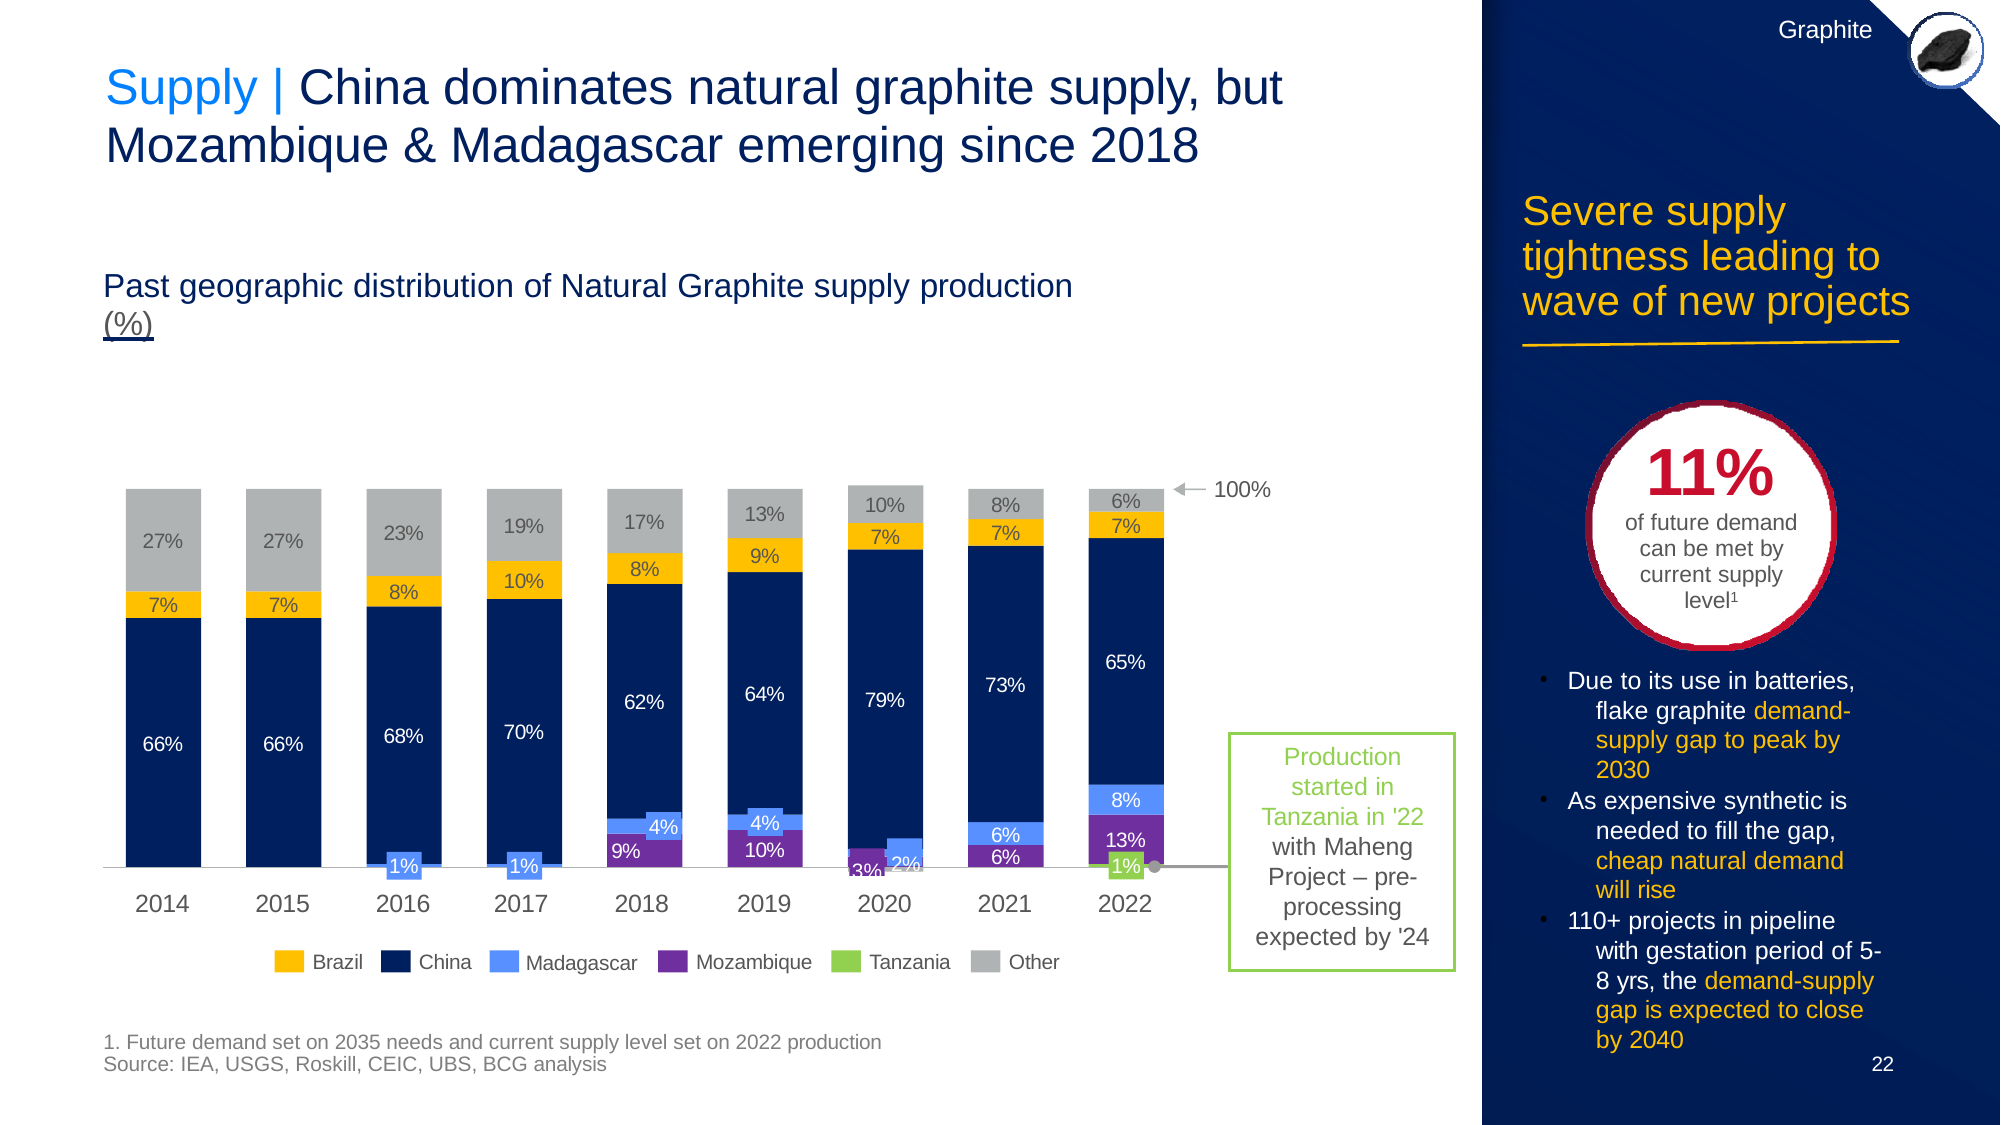

Graphite
# Supply | China dominates natural graphite supply, but
Mozambique & Madagascar emerging since 2018
Severe supply tightness leading to wave of new projects
Past geographic distribution of Natural Graphite supply production
(%)
11%
of future demand can be met by current supply level1
100%
6%
10%
8%
13%
17%
19%
7%
23%
7%
7%
27%
27%
9%
8%
10%
8%
7%
7%
65%
Due to its use in batteries, flake graphite demand- supply gap to peak by 2030
73%
64%
79%
62%
70%
68%
66%
66%
Production started in Tanzania in '22 with Maheng Project – pre- processing expected by '24
As expensive synthetic is needed to fill the gap, cheap natural demand will rise
8%
4%
4%
6%
13%
10%
9%
3% 2%
6%
1%
1%
1%
2014
2015
2016
2017	2018
Madagascar
2019
2020
2021
2022
110+ projects in pipeline with gestation period of 5-8 yrs, the demand-supply gap is expected to close by 2040
Brazil
China
Mozambique
Tanzania
Other
1. Future demand set on 2035 needs and current supply level set on 2022 production Source: IEA, USGS, Roskill, CEIC, UBS, BCG analysis
22